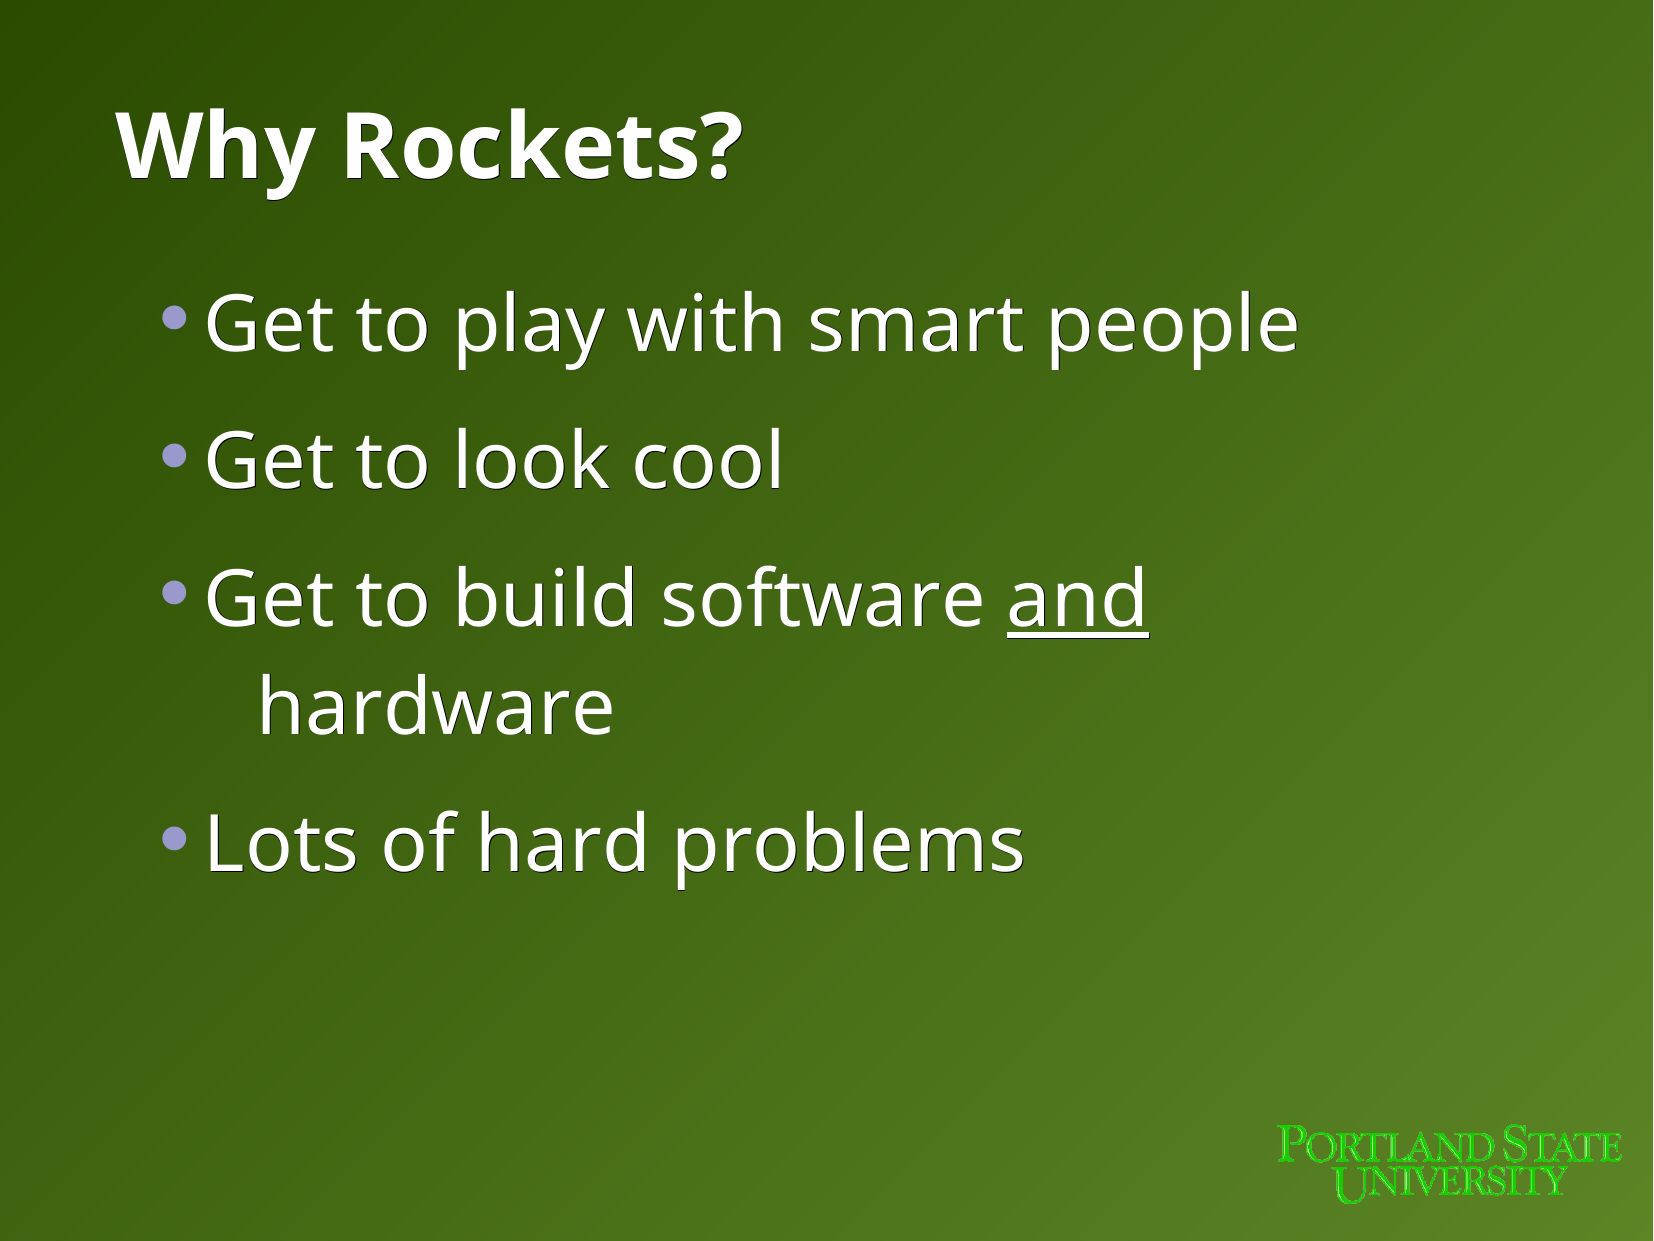

# Why Rockets?
Get to play with smart people
Get to look cool
Get to build software and hardware
Lots of hard problems